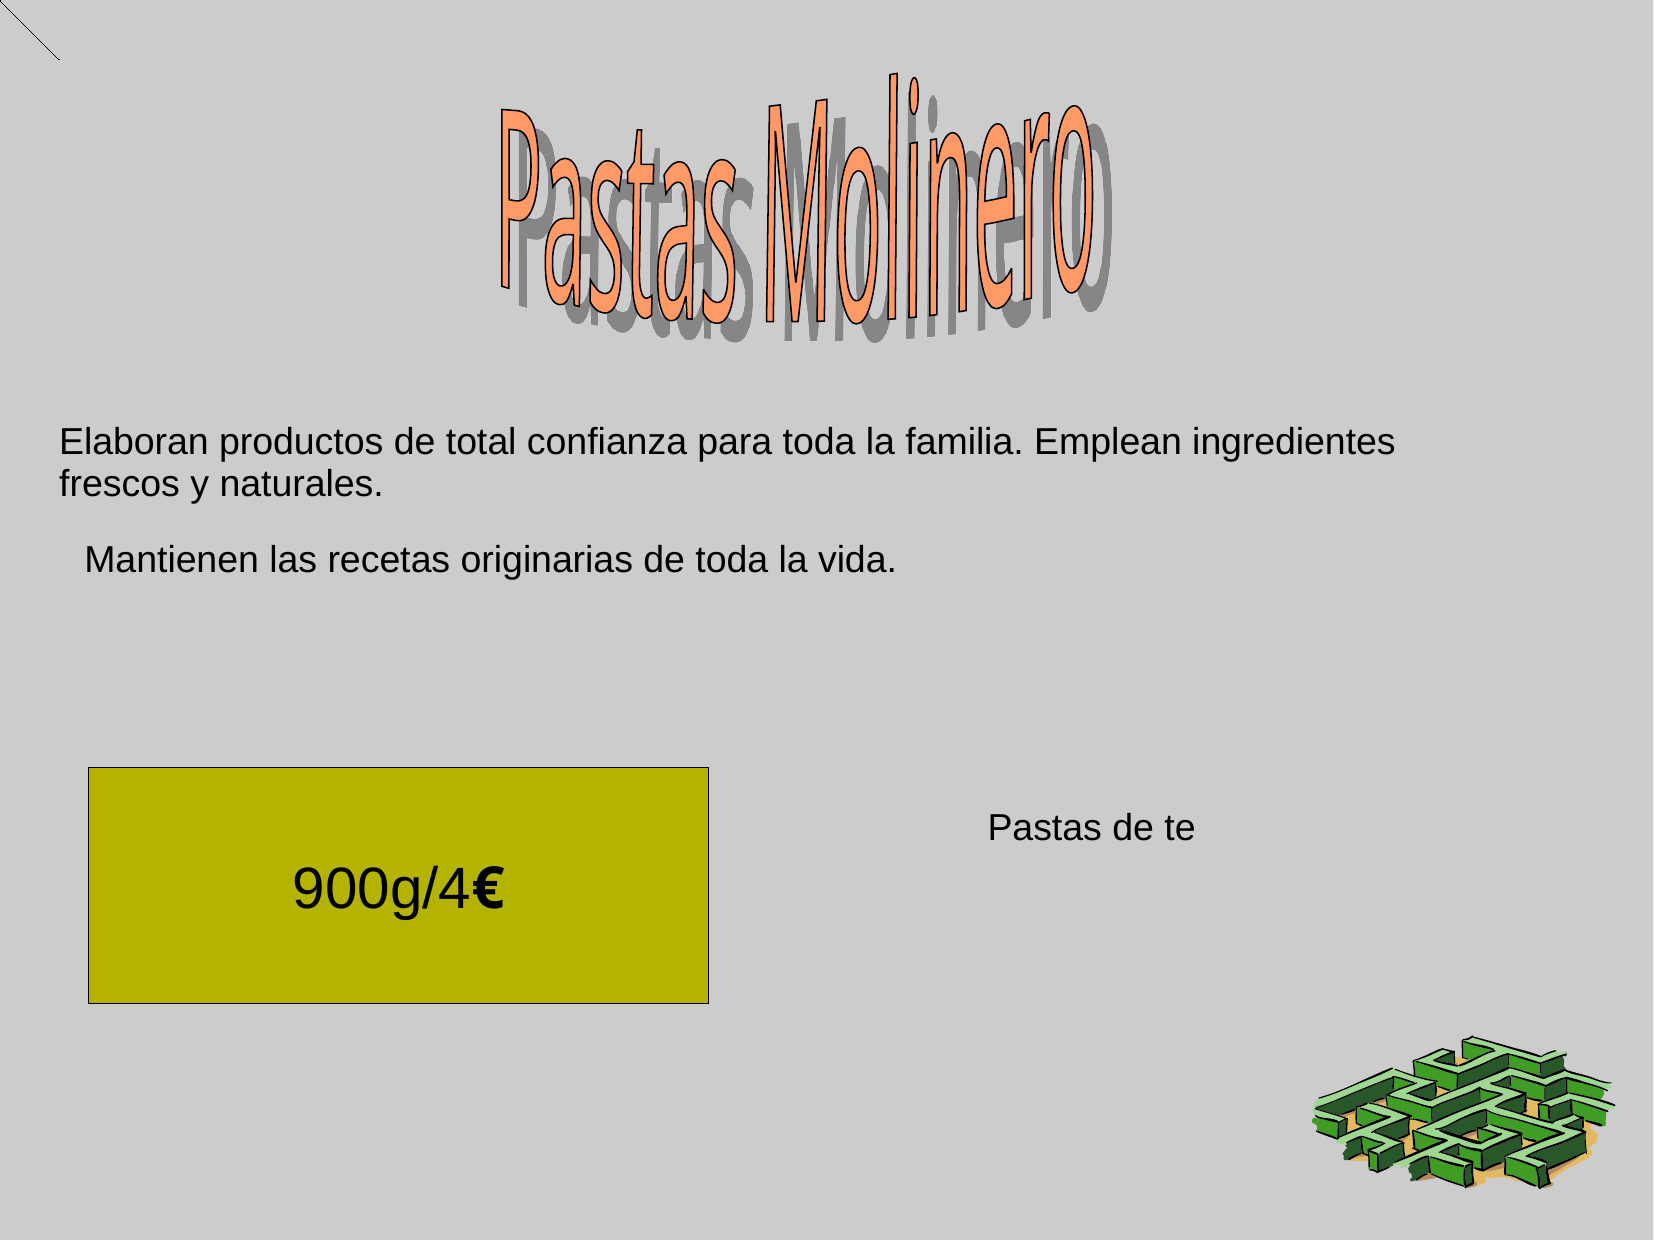

Pastas Molinero
Elaboran productos de total confianza para toda la familia. Emplean ingredientes frescos y naturales.
 Mantienen las recetas originarias de toda la vida.
900g/4€
Pastas de te